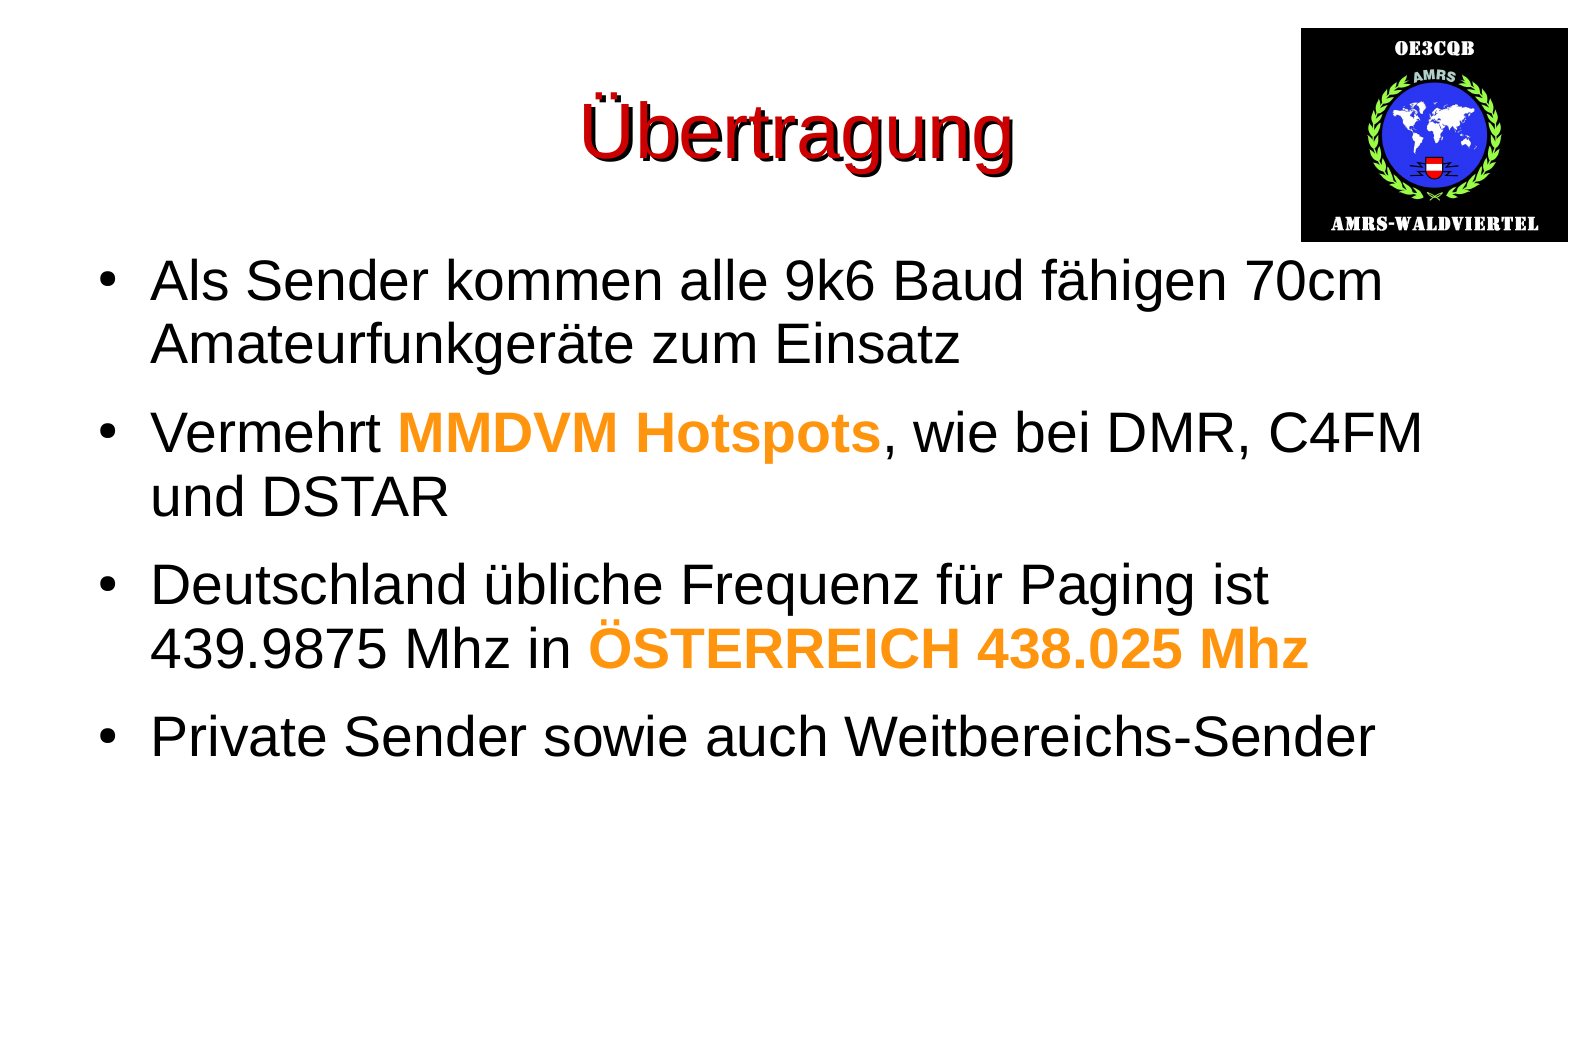

# Übertragung
Als Sender kommen alle 9k6 Baud fähigen 70cm Amateurfunkgeräte zum Einsatz
Vermehrt MMDVM Hotspots, wie bei DMR, C4FM und DSTAR
Deutschland übliche Frequenz für Paging ist 439.9875 Mhz in ÖSTERREICH 438.025 Mhz
Private Sender sowie auch Weitbereichs-Sender